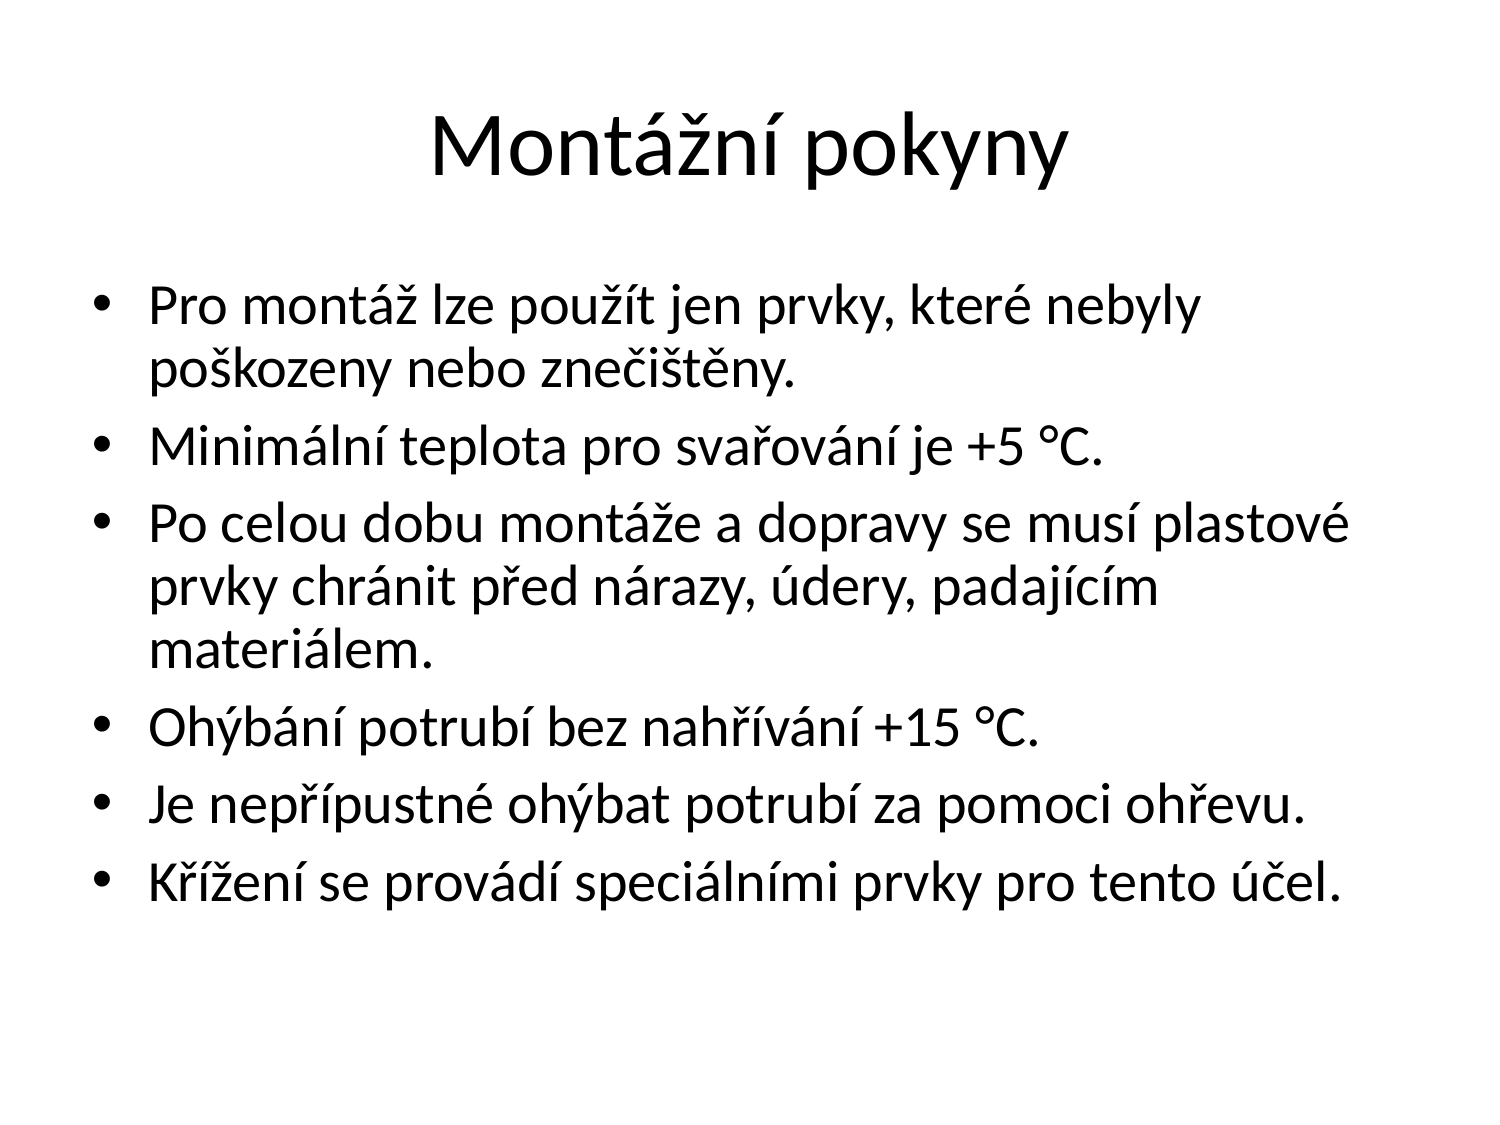

# Montážní pokyny
Pro montáž lze použít jen prvky, které nebyly poškozeny nebo znečištěny.
Minimální teplota pro svařování je +5 °C.
Po celou dobu montáže a dopravy se musí plastové prvky chránit před nárazy, údery, padajícím materiálem.
Ohýbání potrubí bez nahřívání +15 °C.
Je nepřípustné ohýbat potrubí za pomoci ohřevu.
Křížení se provádí speciálními prvky pro tento účel.